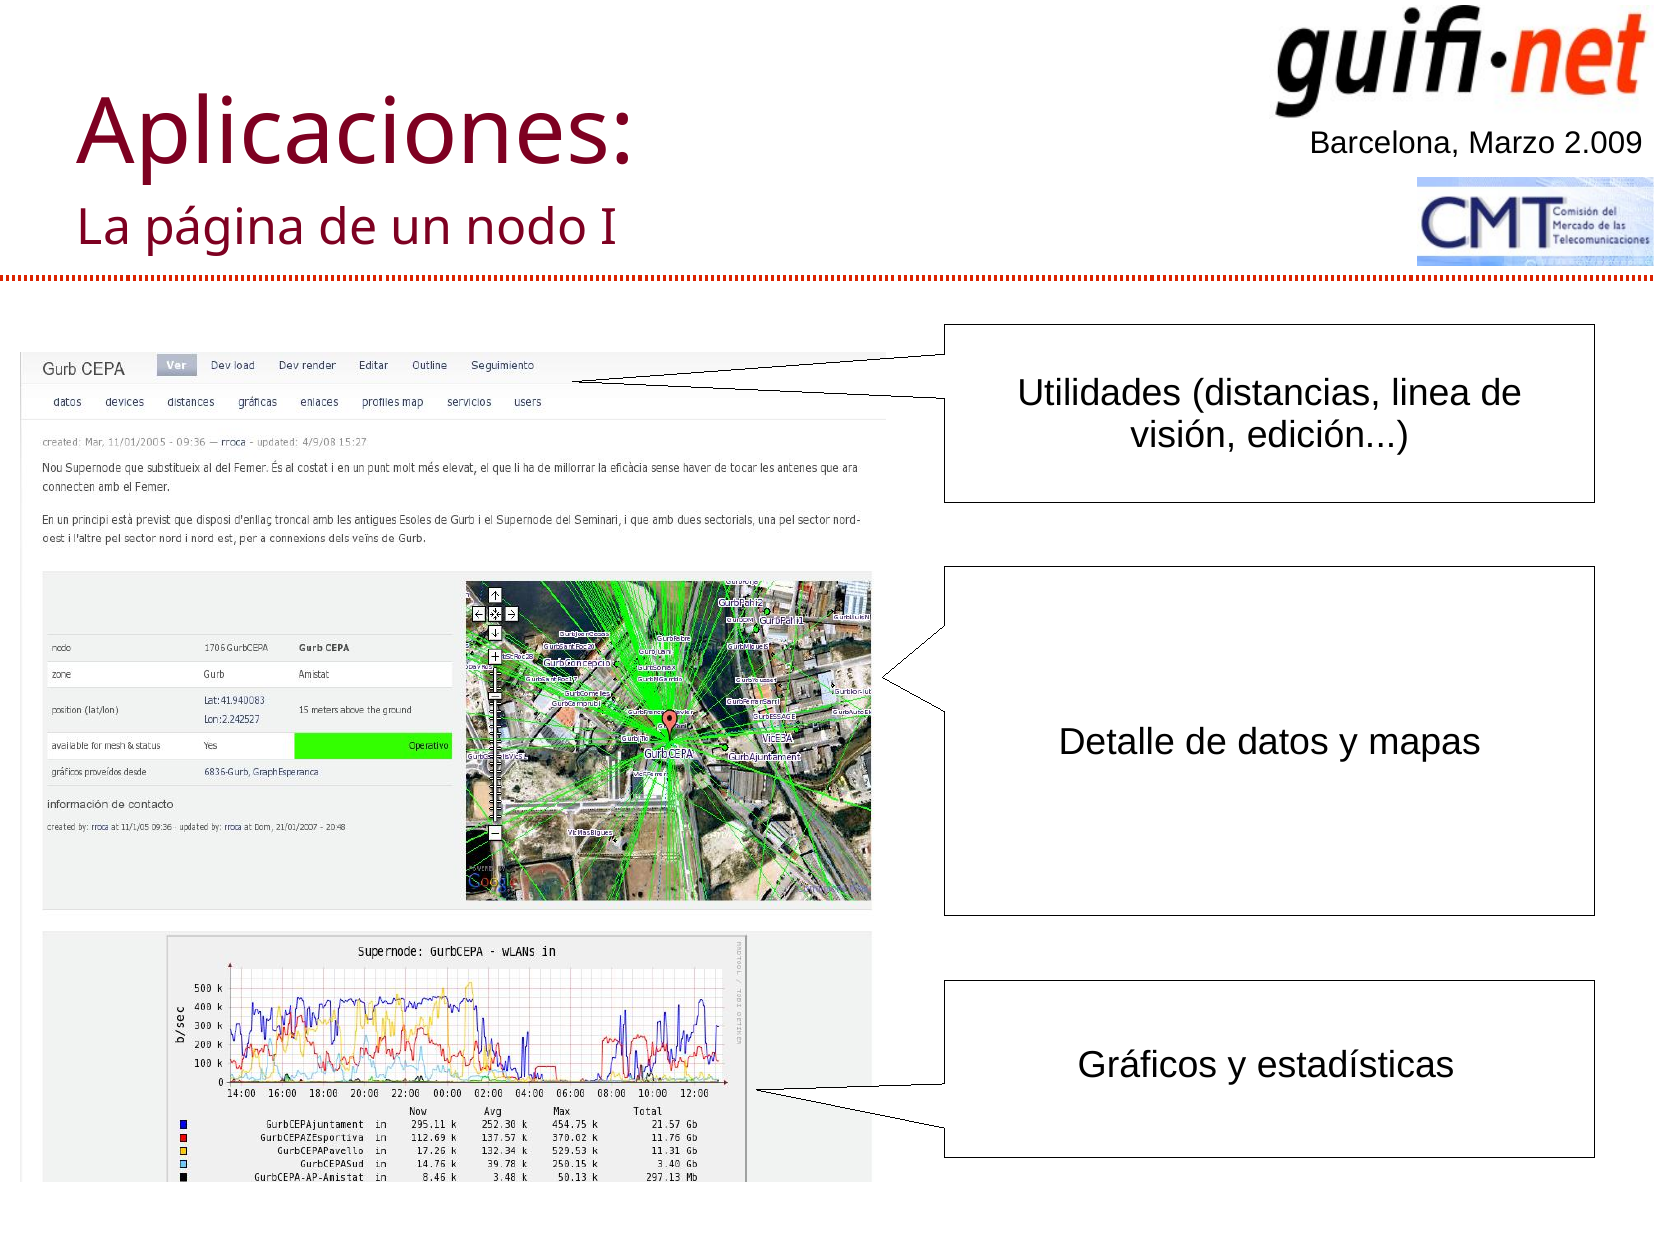

# Aplicaciones: La página de un nodo I
Utilidades (distancias, linea de visión, edición...)
Detalle de datos y mapas
Gráficos y estadísticas